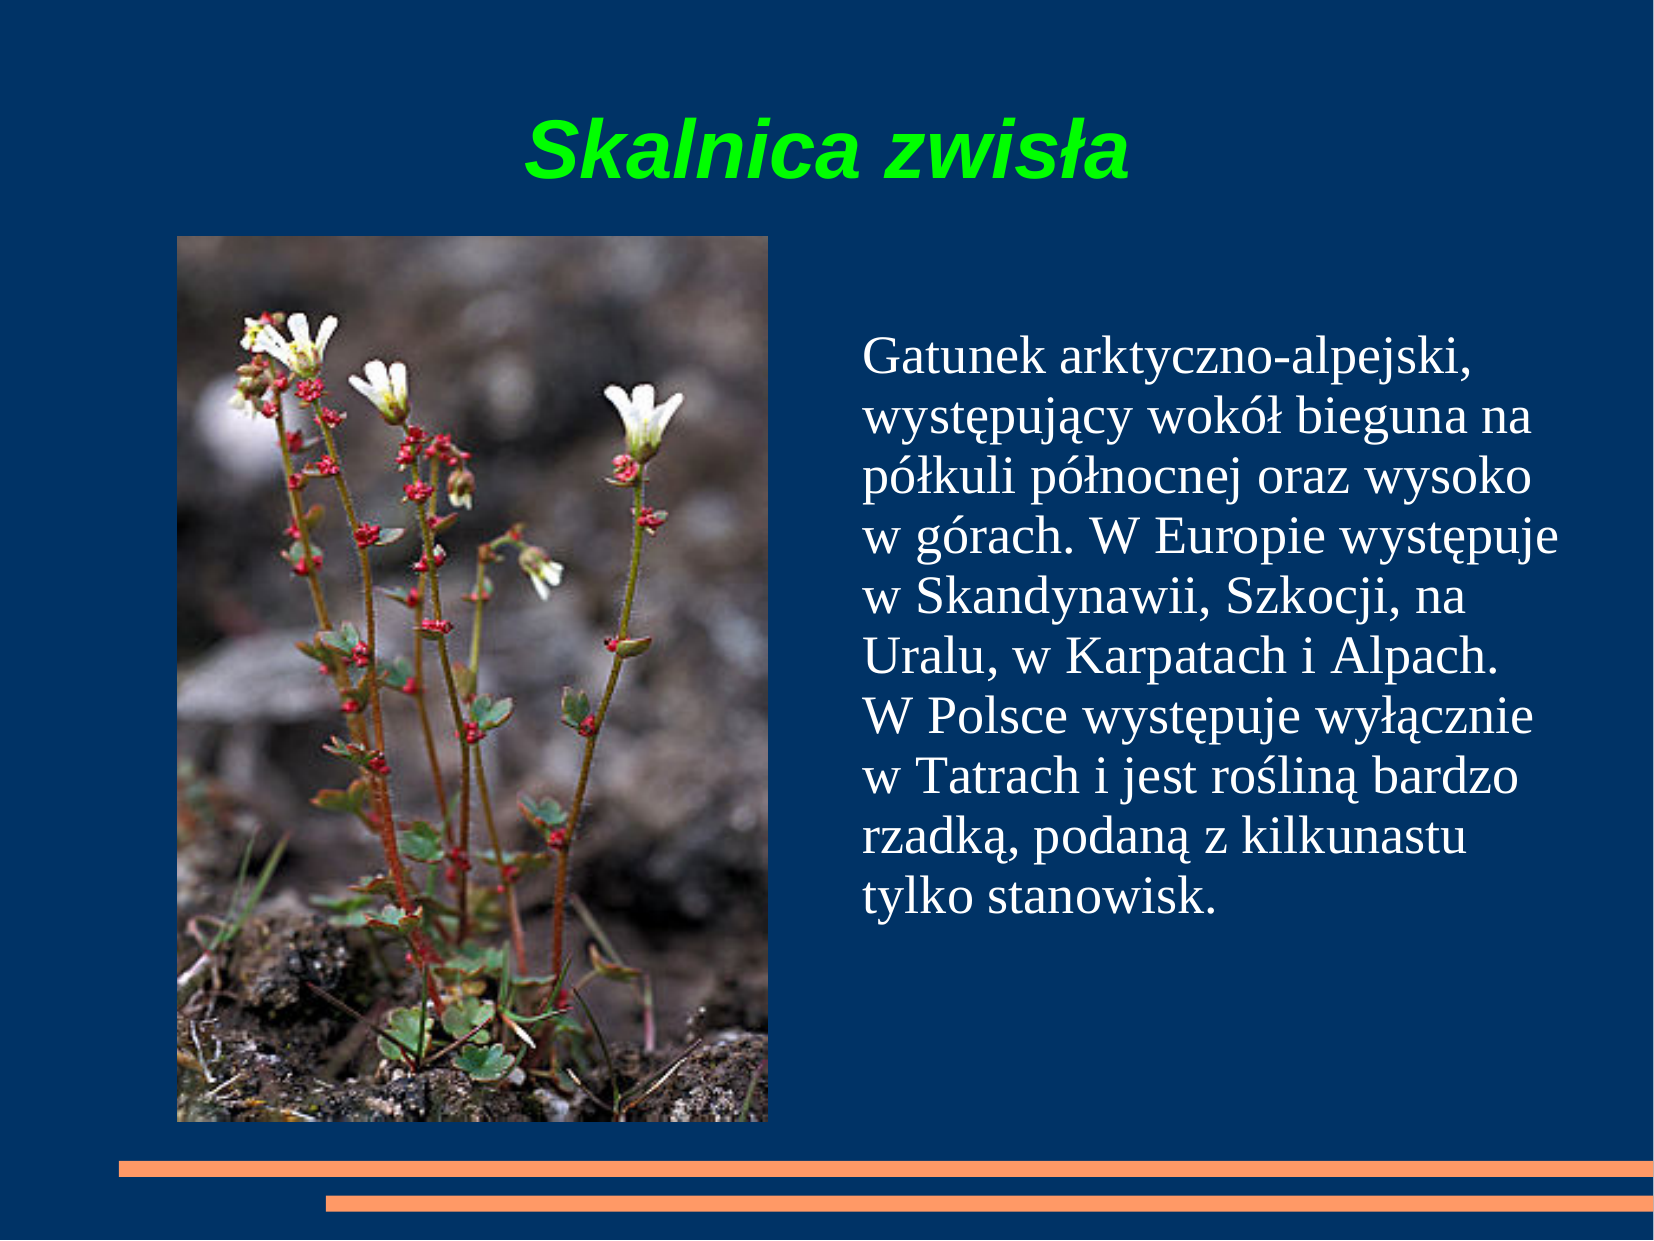

# Skalnica zwisła
Gatunek arktyczno-alpejski, występujący wokół bieguna na półkuli północnej oraz wysoko w górach. W Europie występuje w Skandynawii, Szkocji, na Uralu, w Karpatach i Alpach. W Polsce występuje wyłącznie w Tatrach i jest rośliną bardzo rzadką, podaną z kilkunastu tylko stanowisk.